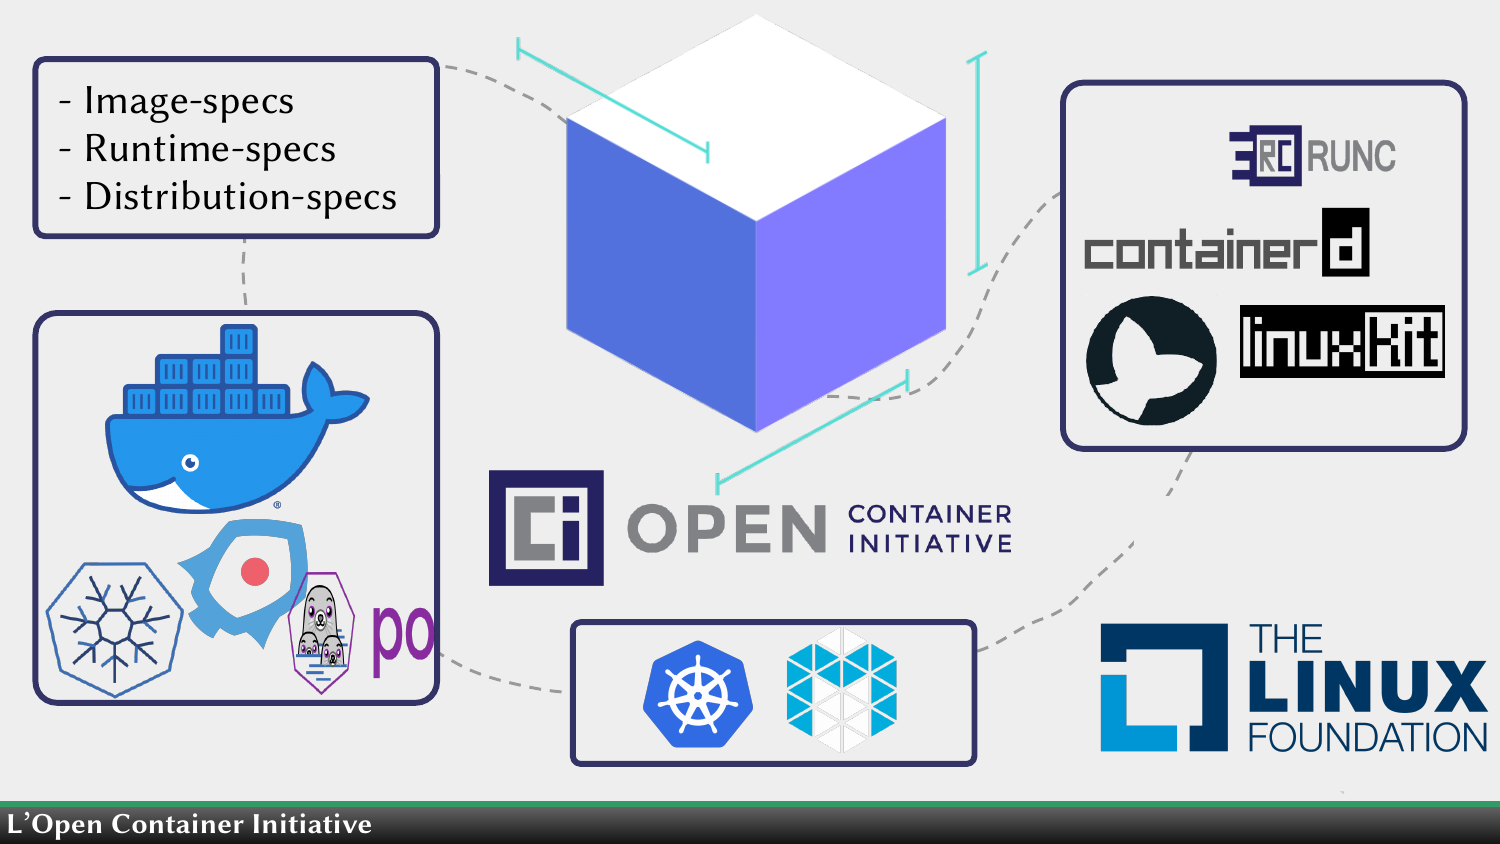

- Image-specs
- Runtime-specs
- Distribution-specs
# L’Open Container Initiative